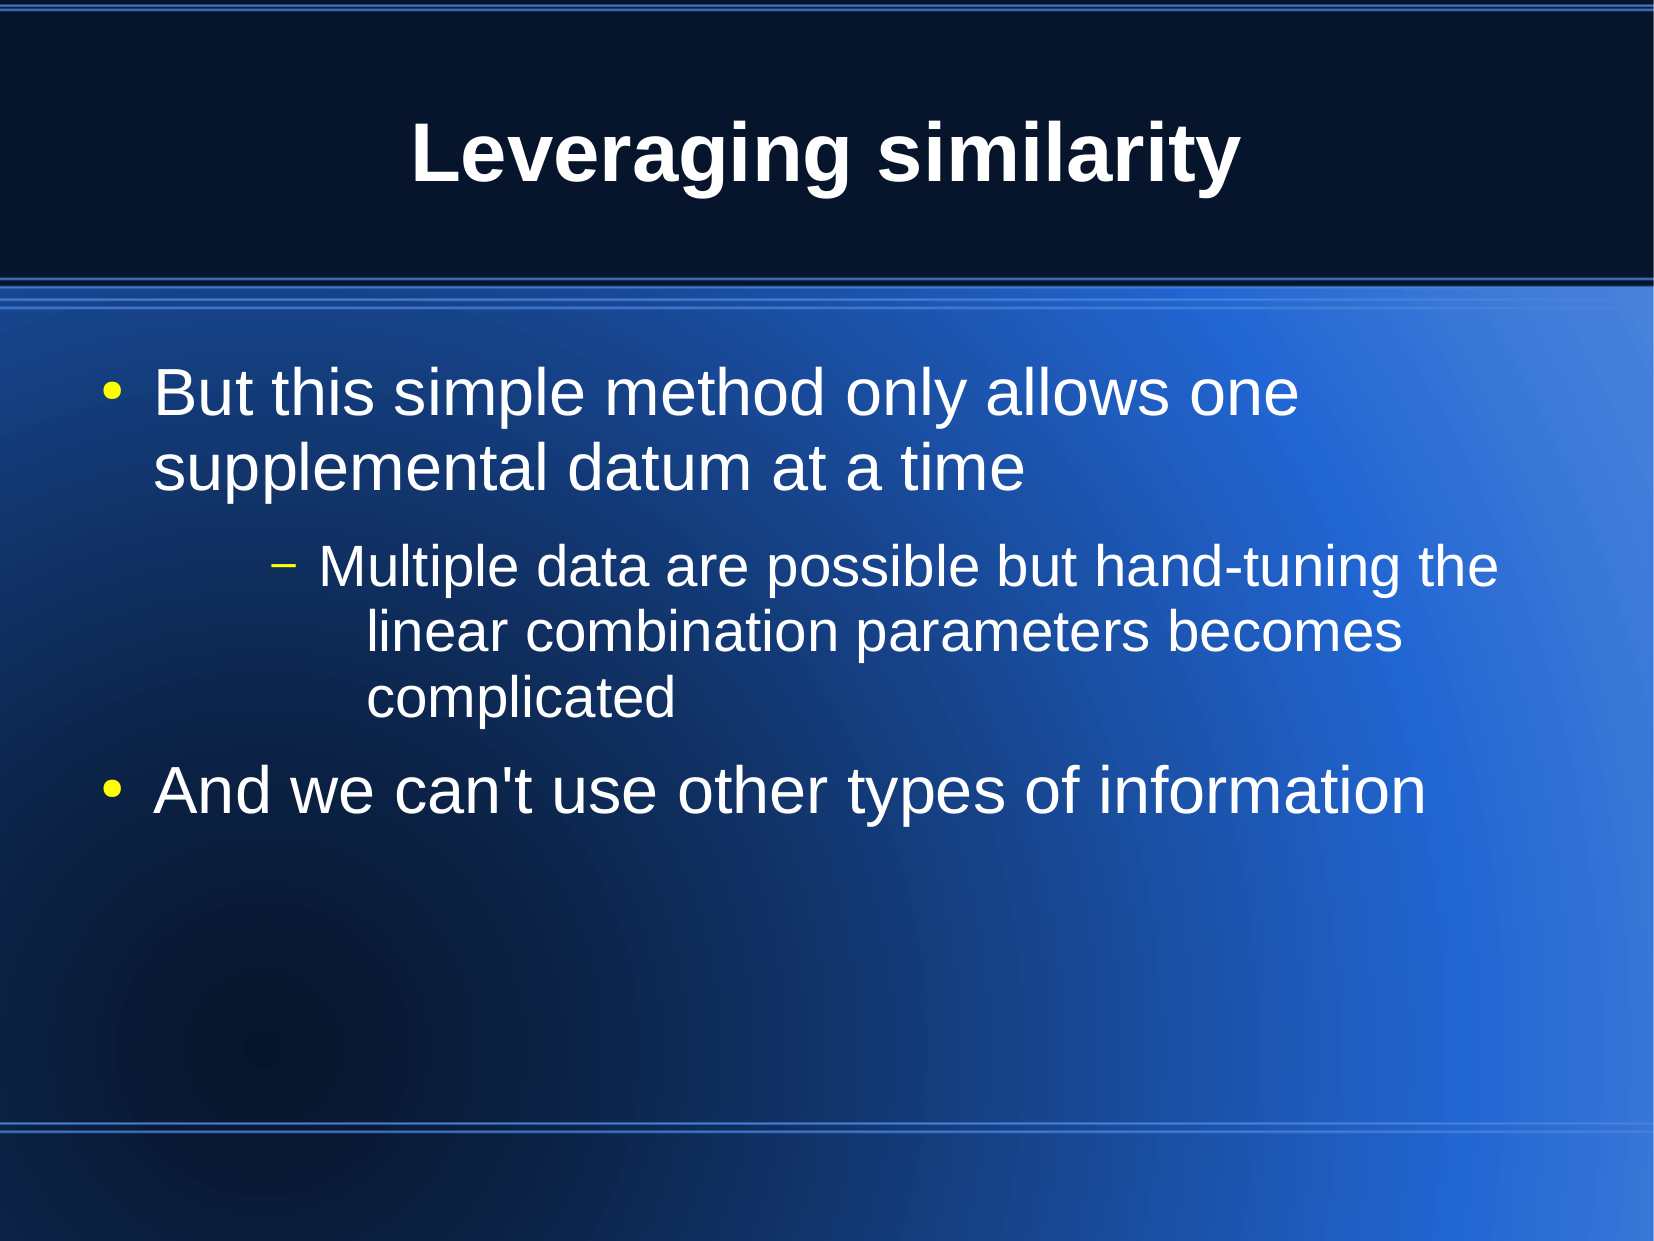

# Leveraging similarity
But this simple method only allows one supplemental datum at a time
Multiple data are possible but hand-tuning the linear combination parameters becomes complicated
And we can't use other types of information